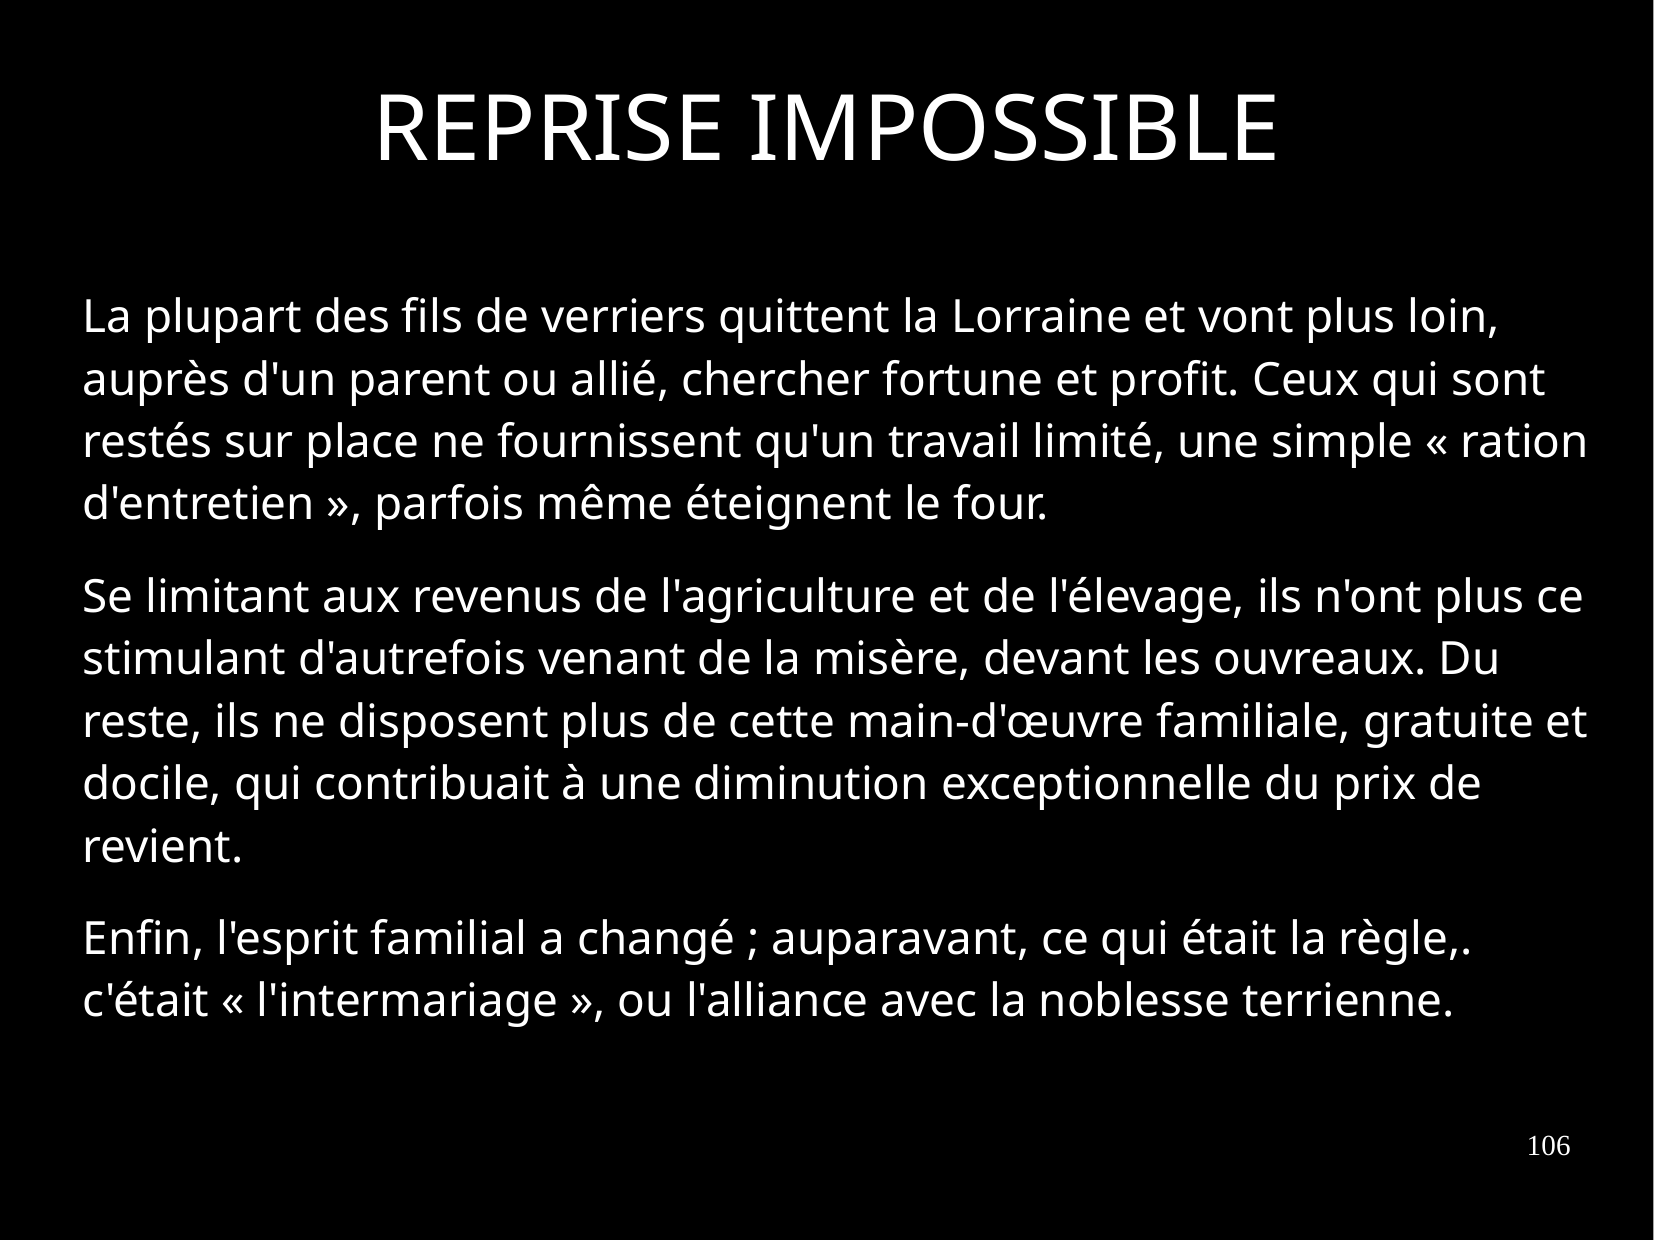

# REPRISE IMPOSSIBLE
La plupart des fils de verriers quittent la Lorraine et vont plus loin, auprès d'un parent ou allié, chercher fortune et profit. Ceux qui sont restés sur place ne fournissent qu'un travail limité, une simple « ration d'entretien », parfois même éteignent le four.
Se limitant aux revenus de l'agriculture et de l'élevage, ils n'ont plus ce stimulant d'autrefois venant de la misère, devant les ouvreaux. Du reste, ils ne disposent plus de cette main-d'œuvre familiale, gratuite et docile, qui contribuait à une diminution exceptionnelle du prix de revient.
Enfin, l'esprit familial a changé ; auparavant, ce qui était la règle,. c'était « l'intermariage », ou l'alliance avec la noblesse terrienne.
106